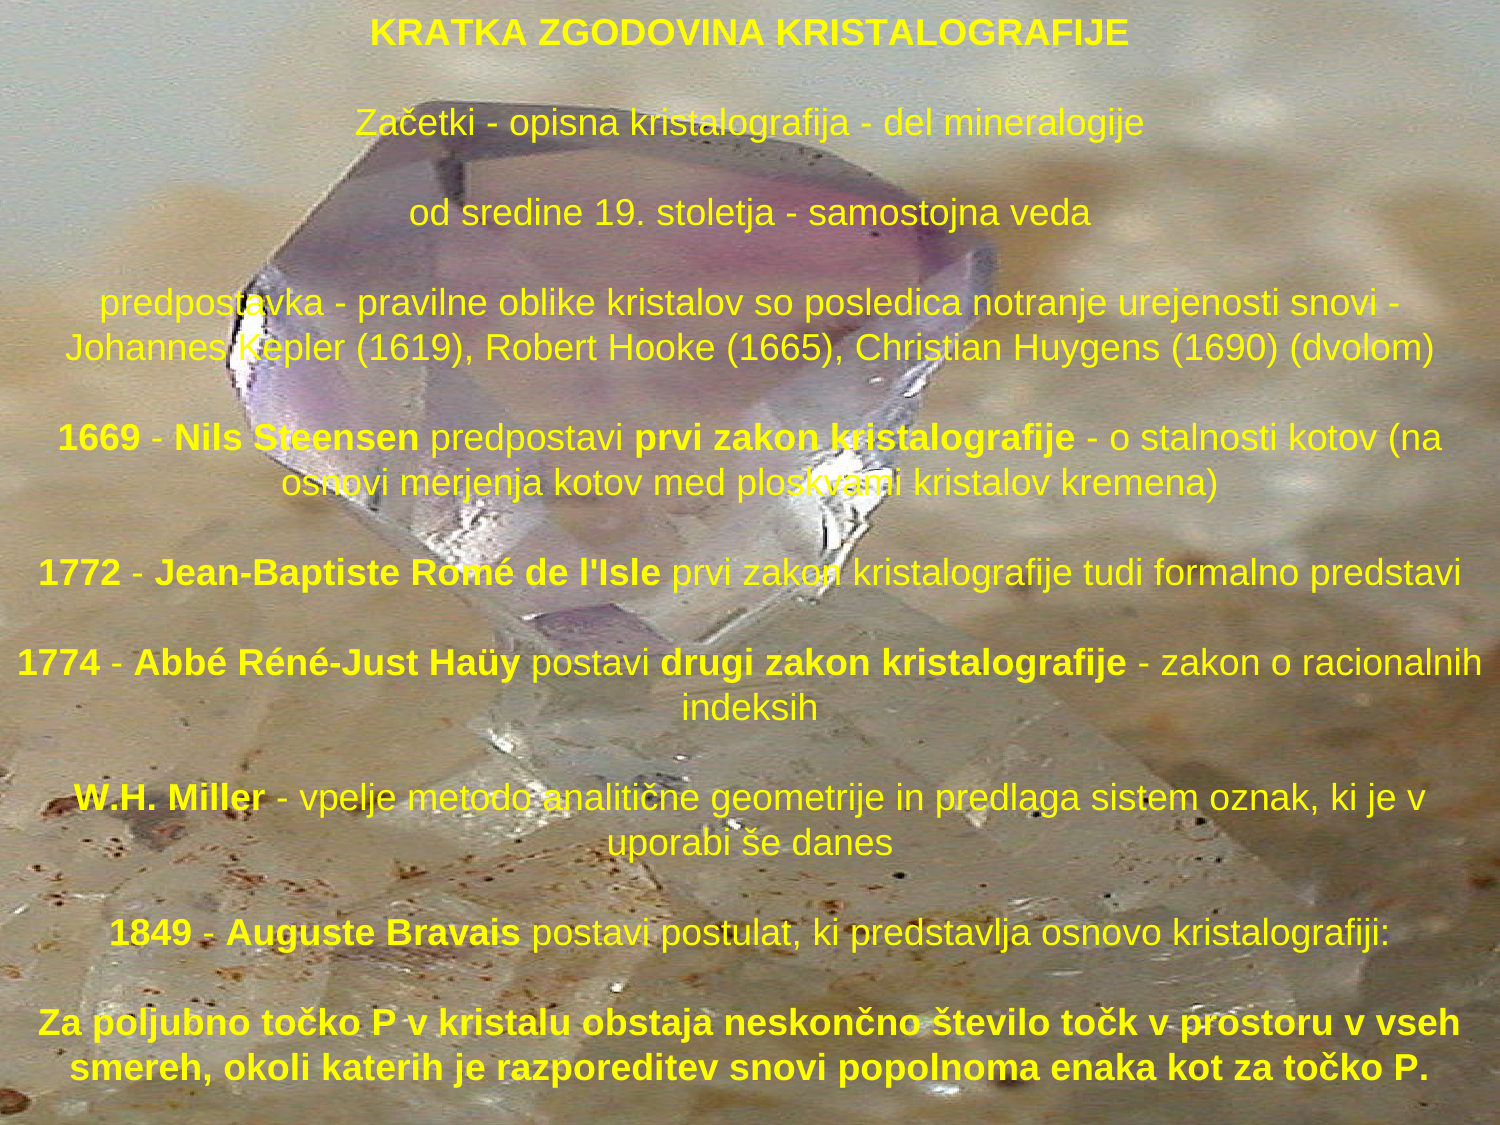

KRATKA ZGODOVINA KRISTALOGRAFIJE
Začetki - opisna kristalografija - del mineralogije
od sredine 19. stoletja - samostojna veda
predpostavka - pravilne oblike kristalov so posledica notranje urejenosti snovi - Johannes Kepler (1619), Robert Hooke (1665), Christian Huygens (1690) (dvolom)
1669 - Nils Steensen predpostavi prvi zakon kristalografije - o stalnosti kotov (na osnovi merjenja kotov med ploskvami kristalov kremena)
1772 - Jean-Baptiste Romé de l'Isle prvi zakon kristalografije tudi formalno predstavi
1774 - Abbé Réné-Just Haüy postavi drugi zakon kristalografije - zakon o racionalnih indeksih
W.H. Miller - vpelje metodo analitične geometrije in predlaga sistem oznak, ki je v uporabi še danes
1849 - Auguste Bravais postavi postulat, ki predstavlja osnovo kristalografiji:
Za poljubno točko P v kristalu obstaja neskončno število točk v prostoru v vseh smereh, okoli katerih je razporeditev snovi popolnoma enaka kot za točko P.